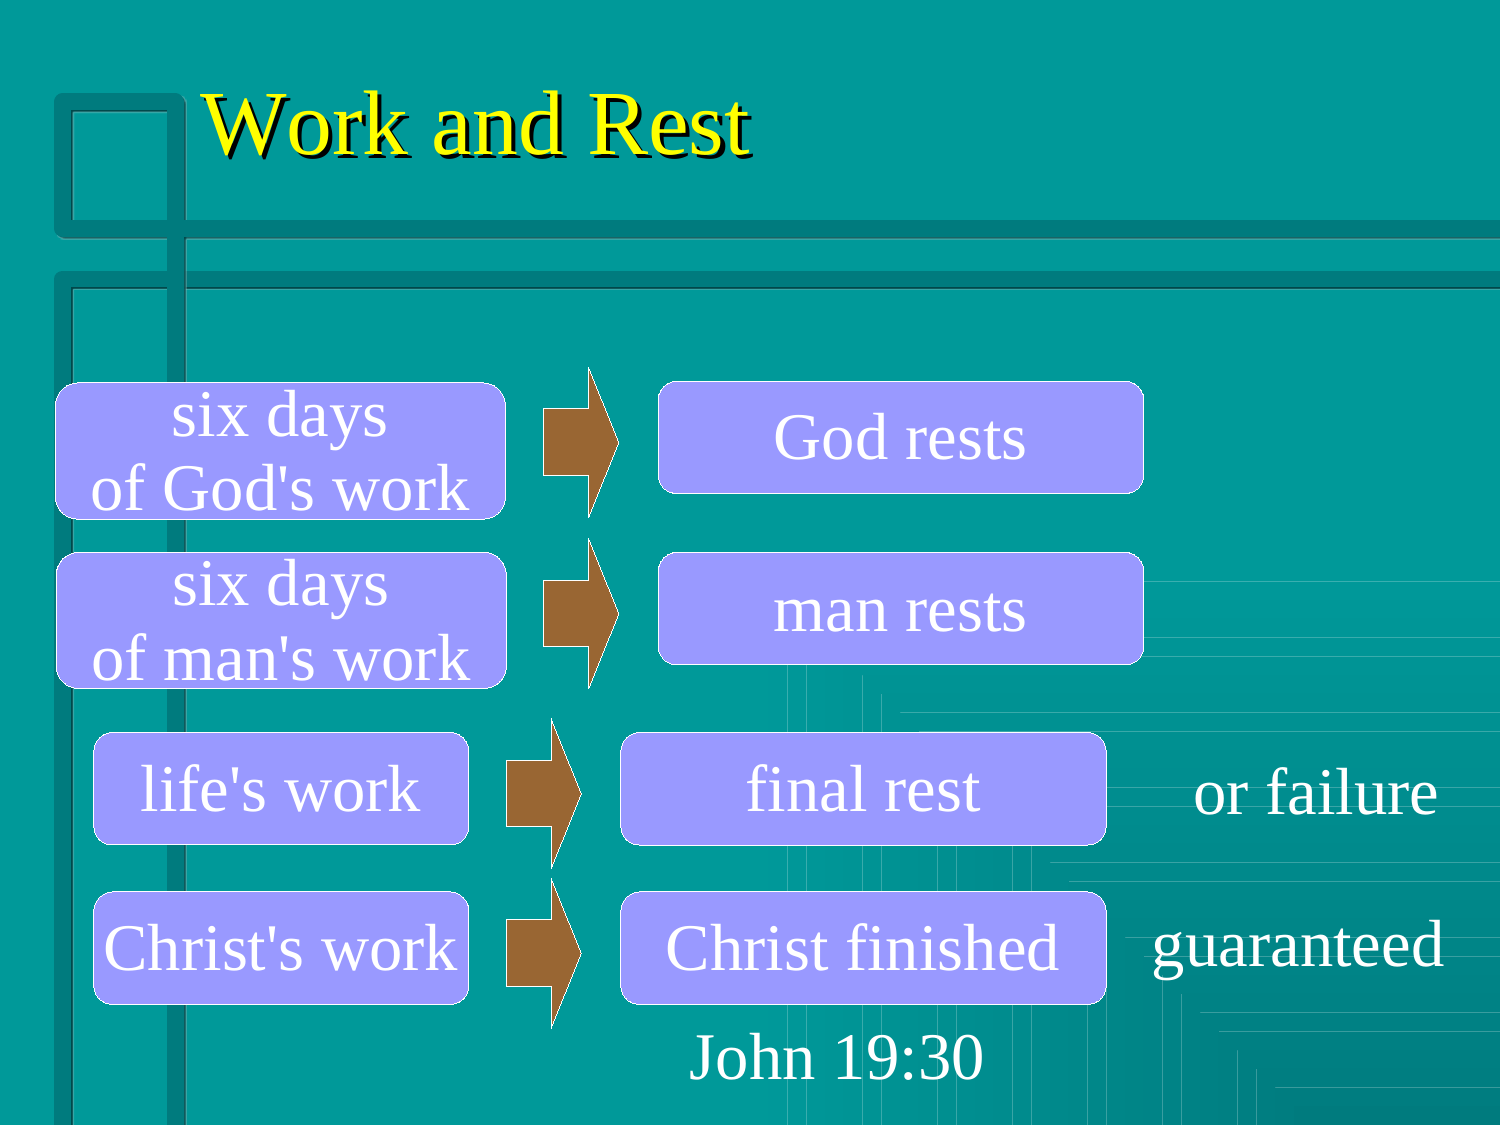

# Work and Rest
God rests
six days
of God's work
six days
of man's work
man rests
life's work
final rest
or failure
Christ's work
Christ finished
guaranteed
John 19:30